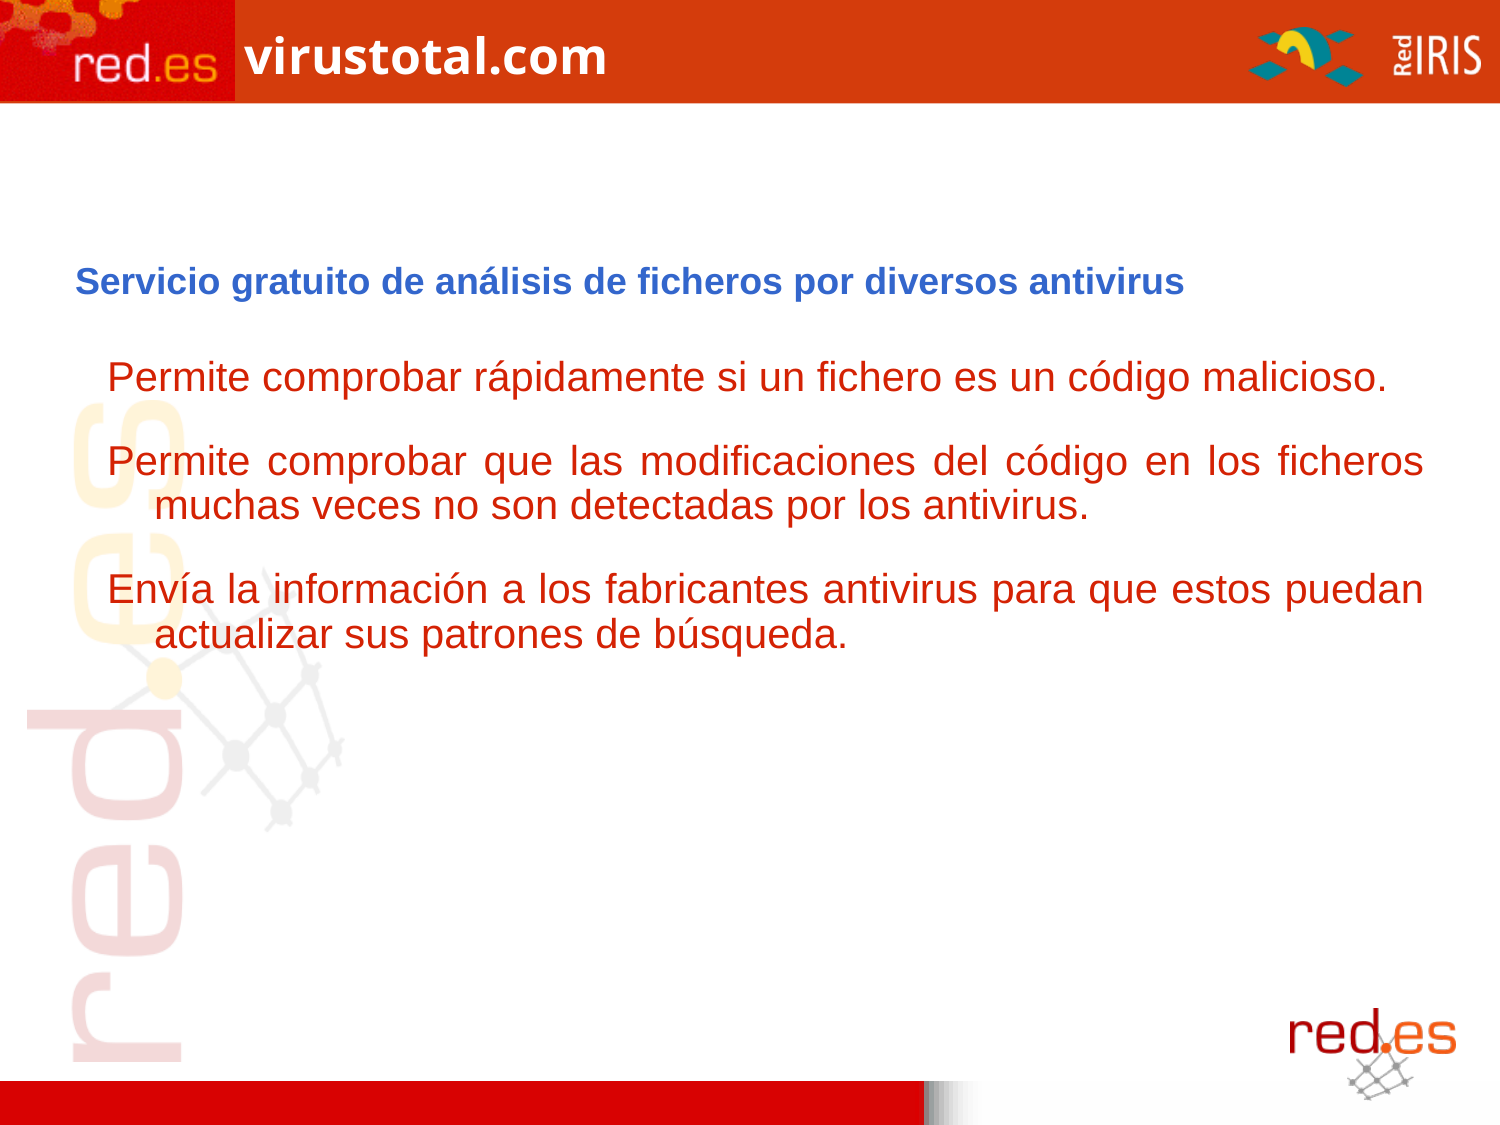

# virustotal.com
Servicio gratuito de análisis de ficheros por diversos antivirus
Permite comprobar rápidamente si un fichero es un código malicioso.
Permite comprobar que las modificaciones del código en los ficheros muchas veces no son detectadas por los antivirus.
Envía la información a los fabricantes antivirus para que estos puedan actualizar sus patrones de búsqueda.